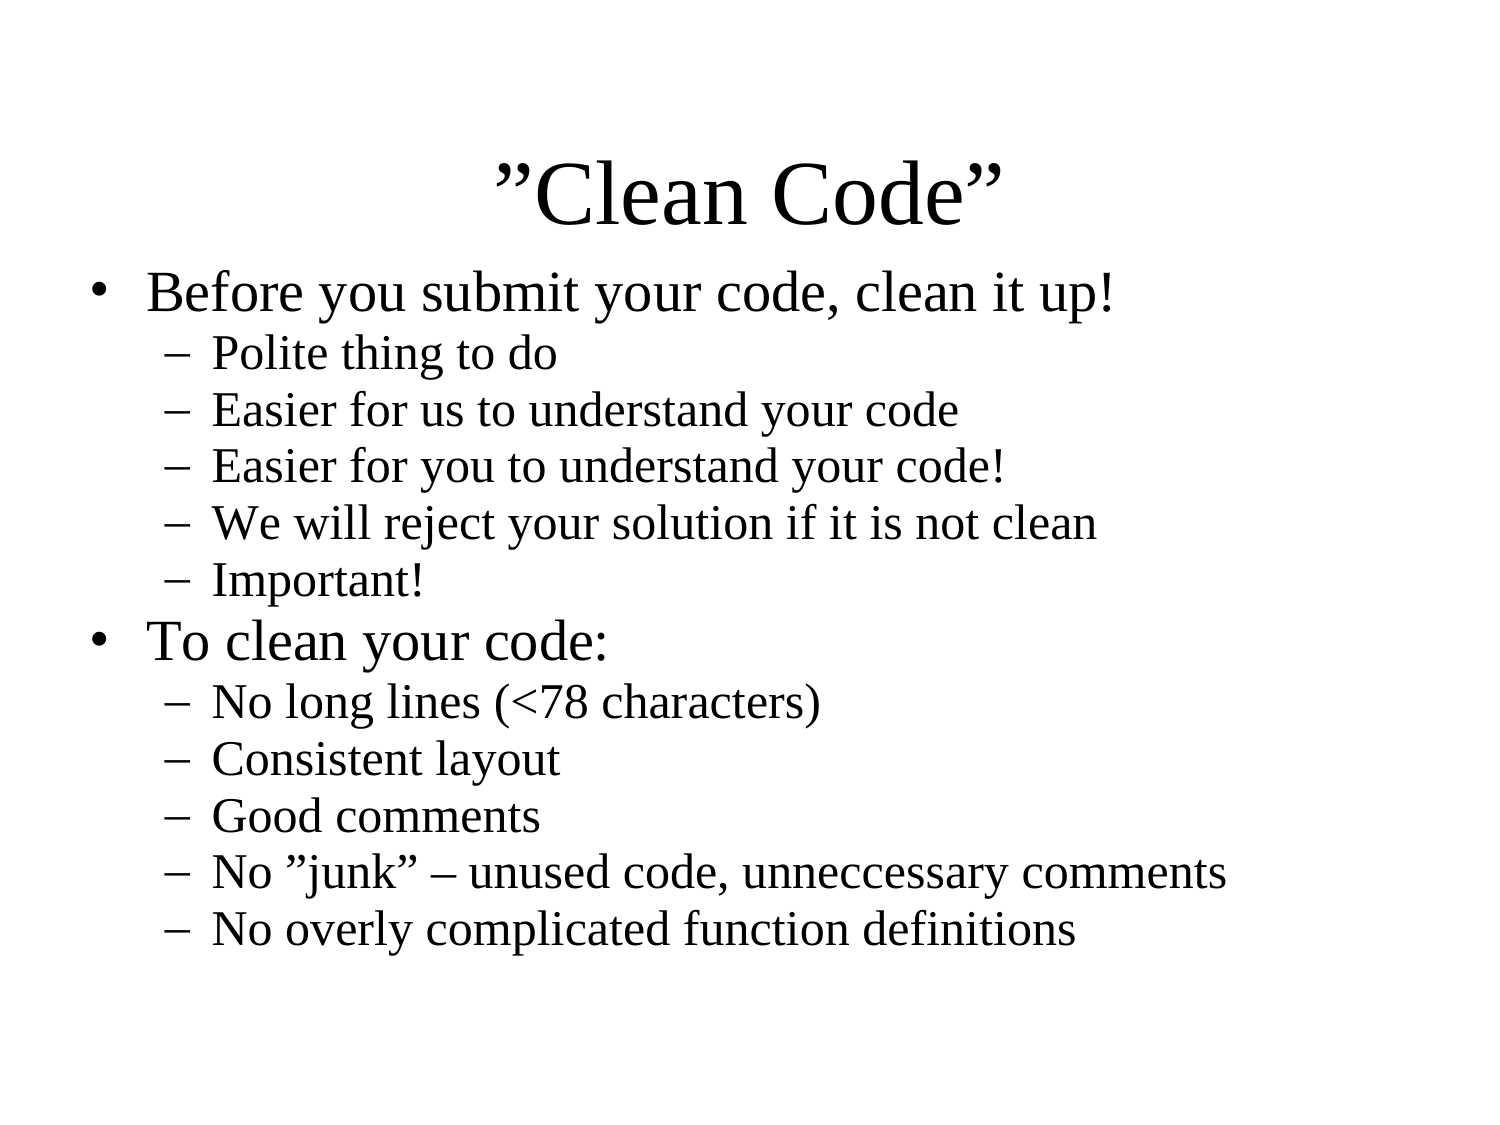

# ”Clean Code”
Before you submit your code, clean it up!
Polite thing to do
Easier for us to understand your code
Easier for you to understand your code!
We will reject your solution if it is not clean
Important!
To clean your code:
No long lines (<78 characters)
Consistent layout
Good comments
No ”junk” – unused code, unneccessary comments
No overly complicated function definitions